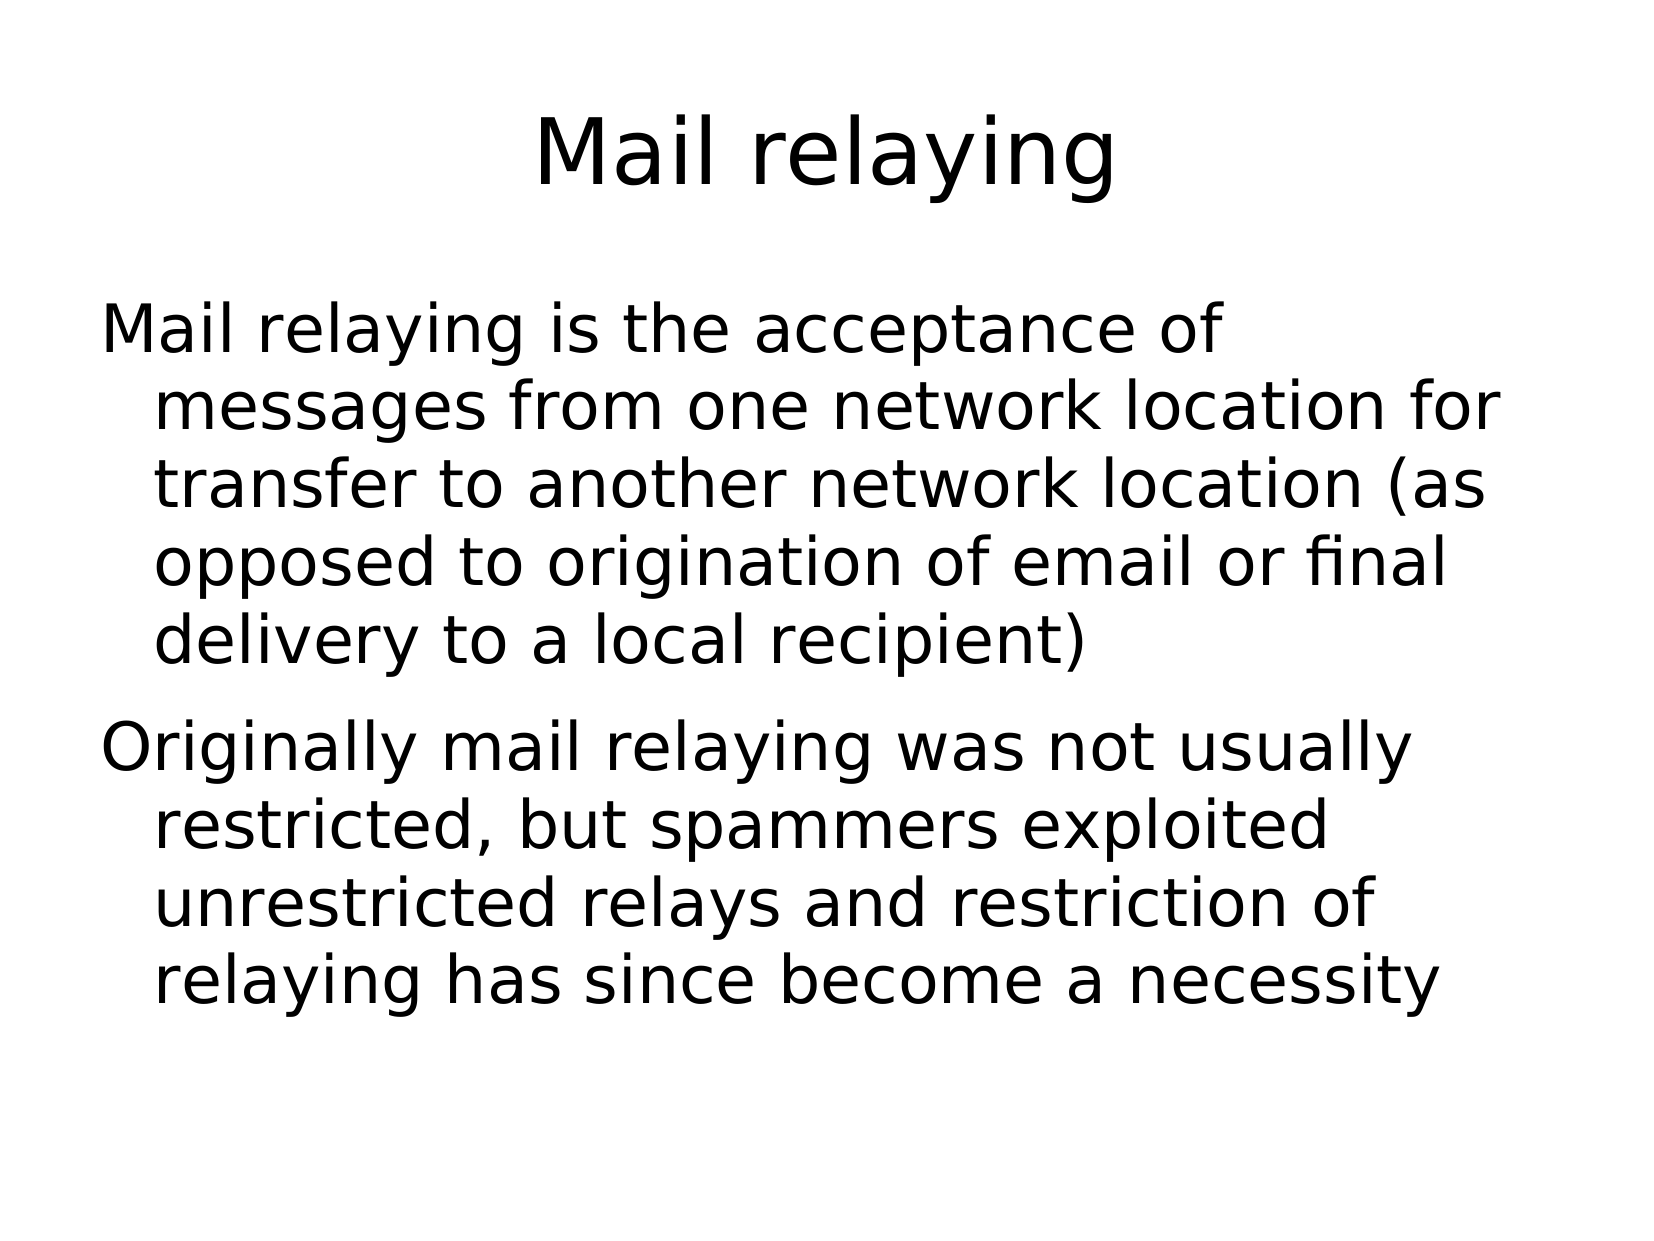

# Mail relaying
Mail relaying is the acceptance of messages from one network location for transfer to another network location (as opposed to origination of email or final delivery to a local recipient)
Originally mail relaying was not usually restricted, but spammers exploited unrestricted relays and restriction of relaying has since become a necessity